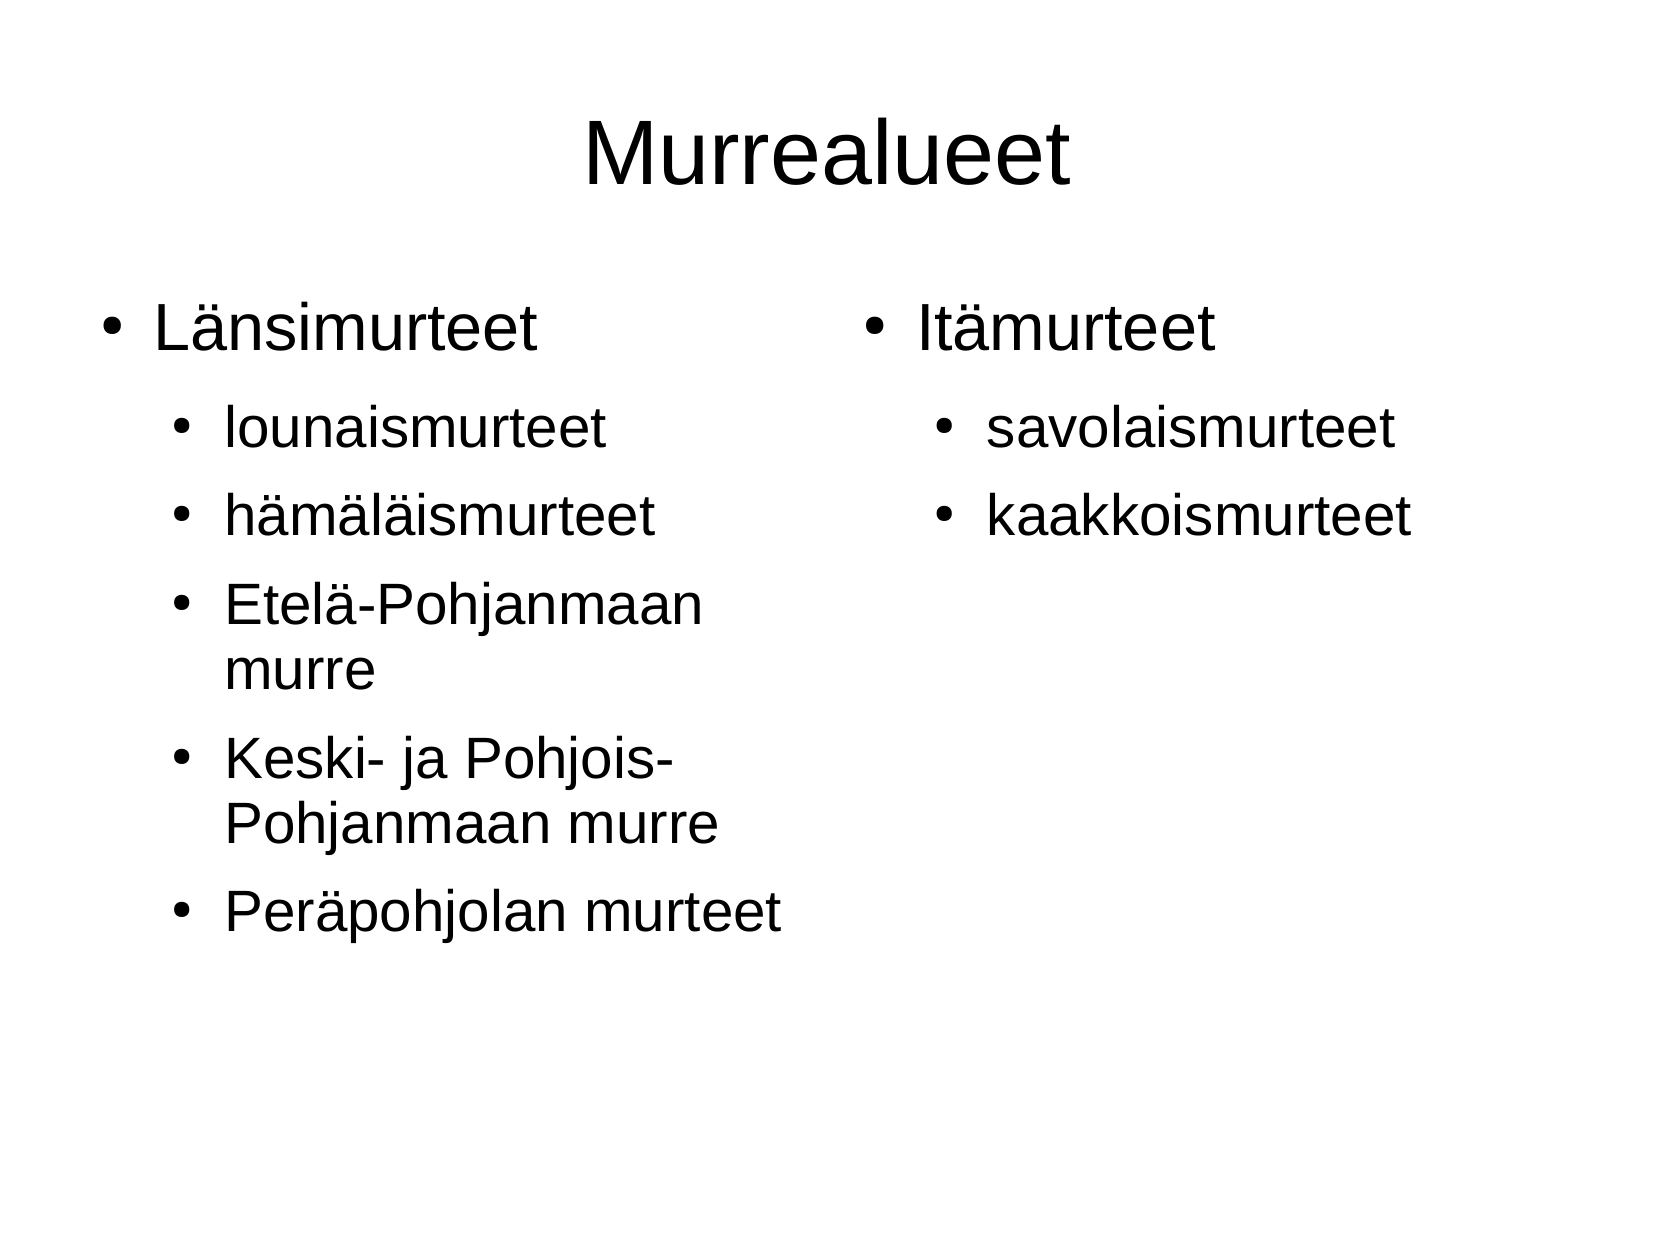

# Murrealueet
Länsimurteet
lounaismurteet
hämäläismurteet
Etelä-Pohjanmaan murre
Keski- ja Pohjois-Pohjanmaan murre
Peräpohjolan murteet
Itämurteet
savolaismurteet
kaakkoismurteet